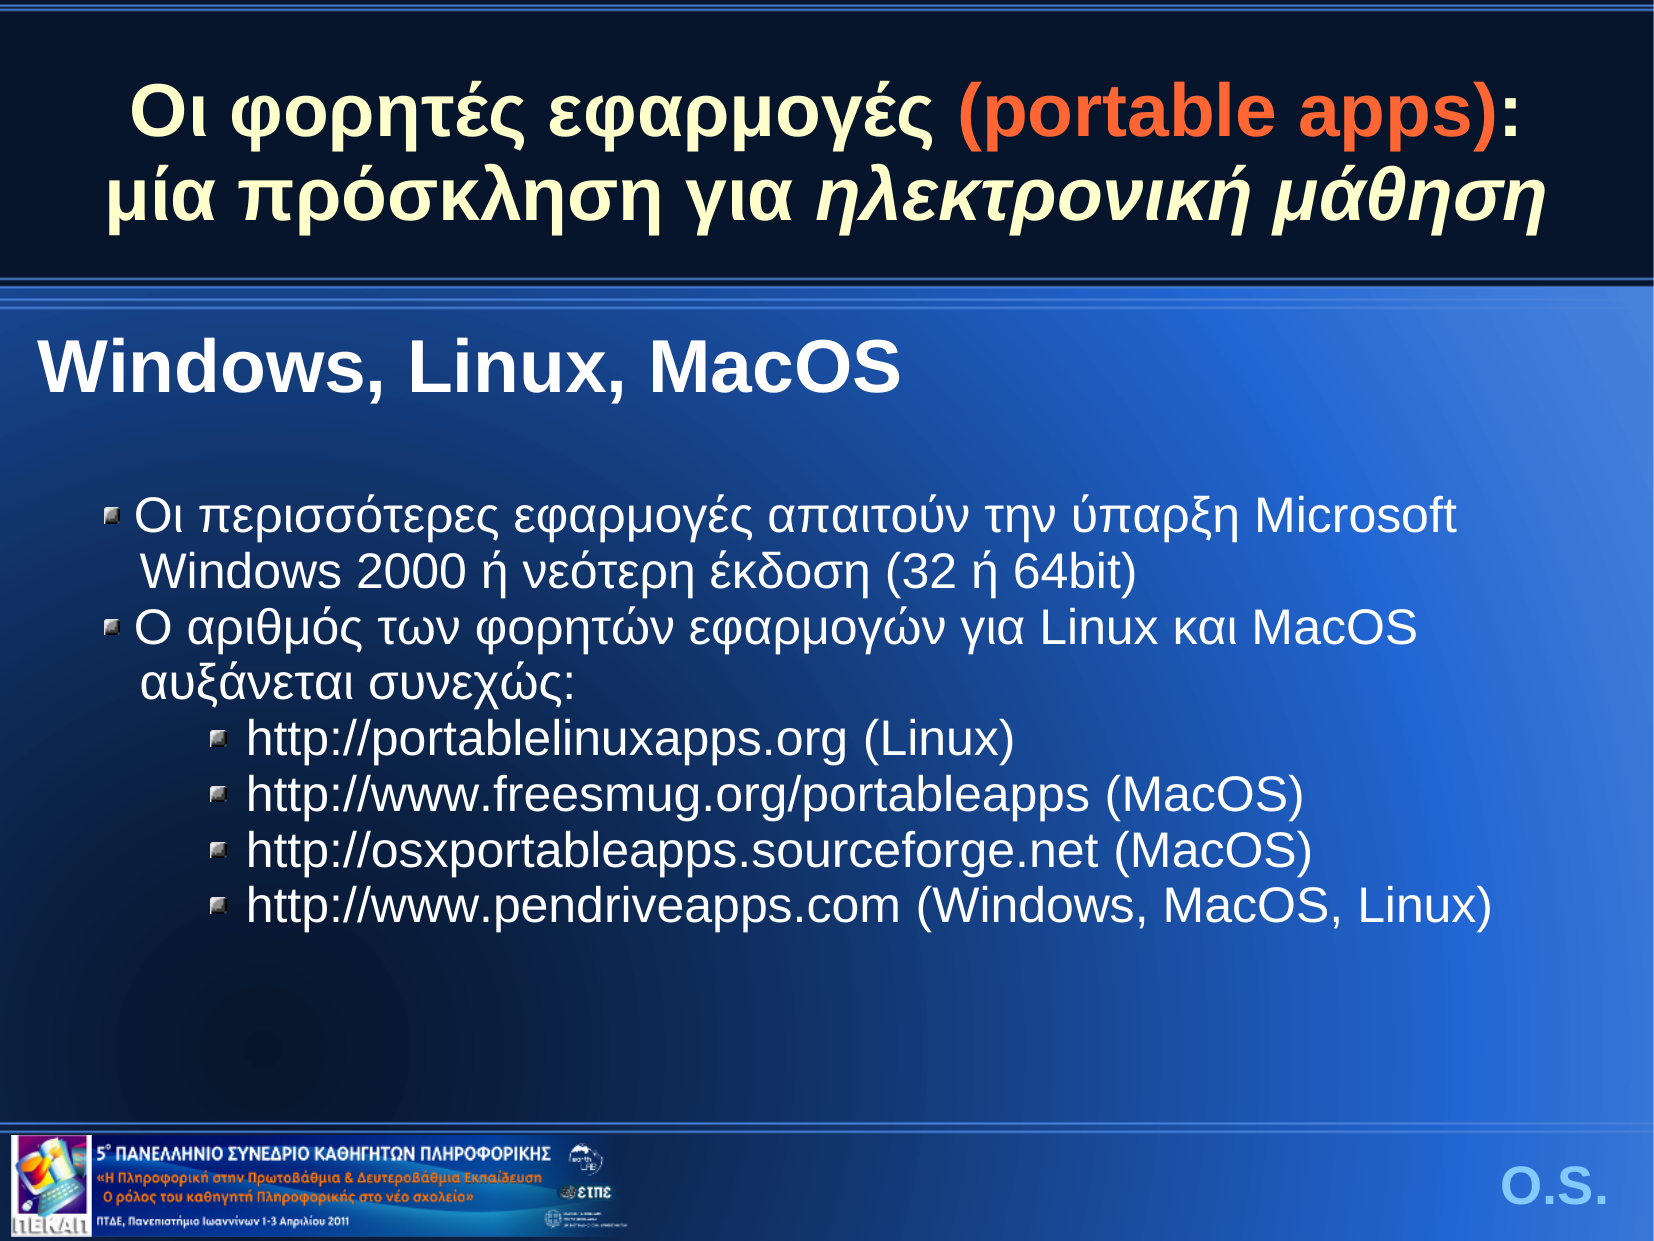

# Οι φορητές εφαρμογές (portable apps): μία πρόσκληση για ηλεκτρονική μάθηση
Windows, Linux, MacOS
 Οι περισσότερες εφαρμογές απαιτούν την ύπαρξη Microsoft Windows 2000 ή νεότερη έκδοση (32 ή 64bit)
 Ο αριθμός των φορητών εφαρμογών για Linux και MacOS αυξάνεται συνεχώς:
http://portablelinuxapps.org (Linux)
http://www.freesmug.org/portableapps (MacOS)
http://osxportableapps.sourceforge.net (MacOS)
http://www.pendriveapps.com (Windows, MacOS, Linux)
 O.S.